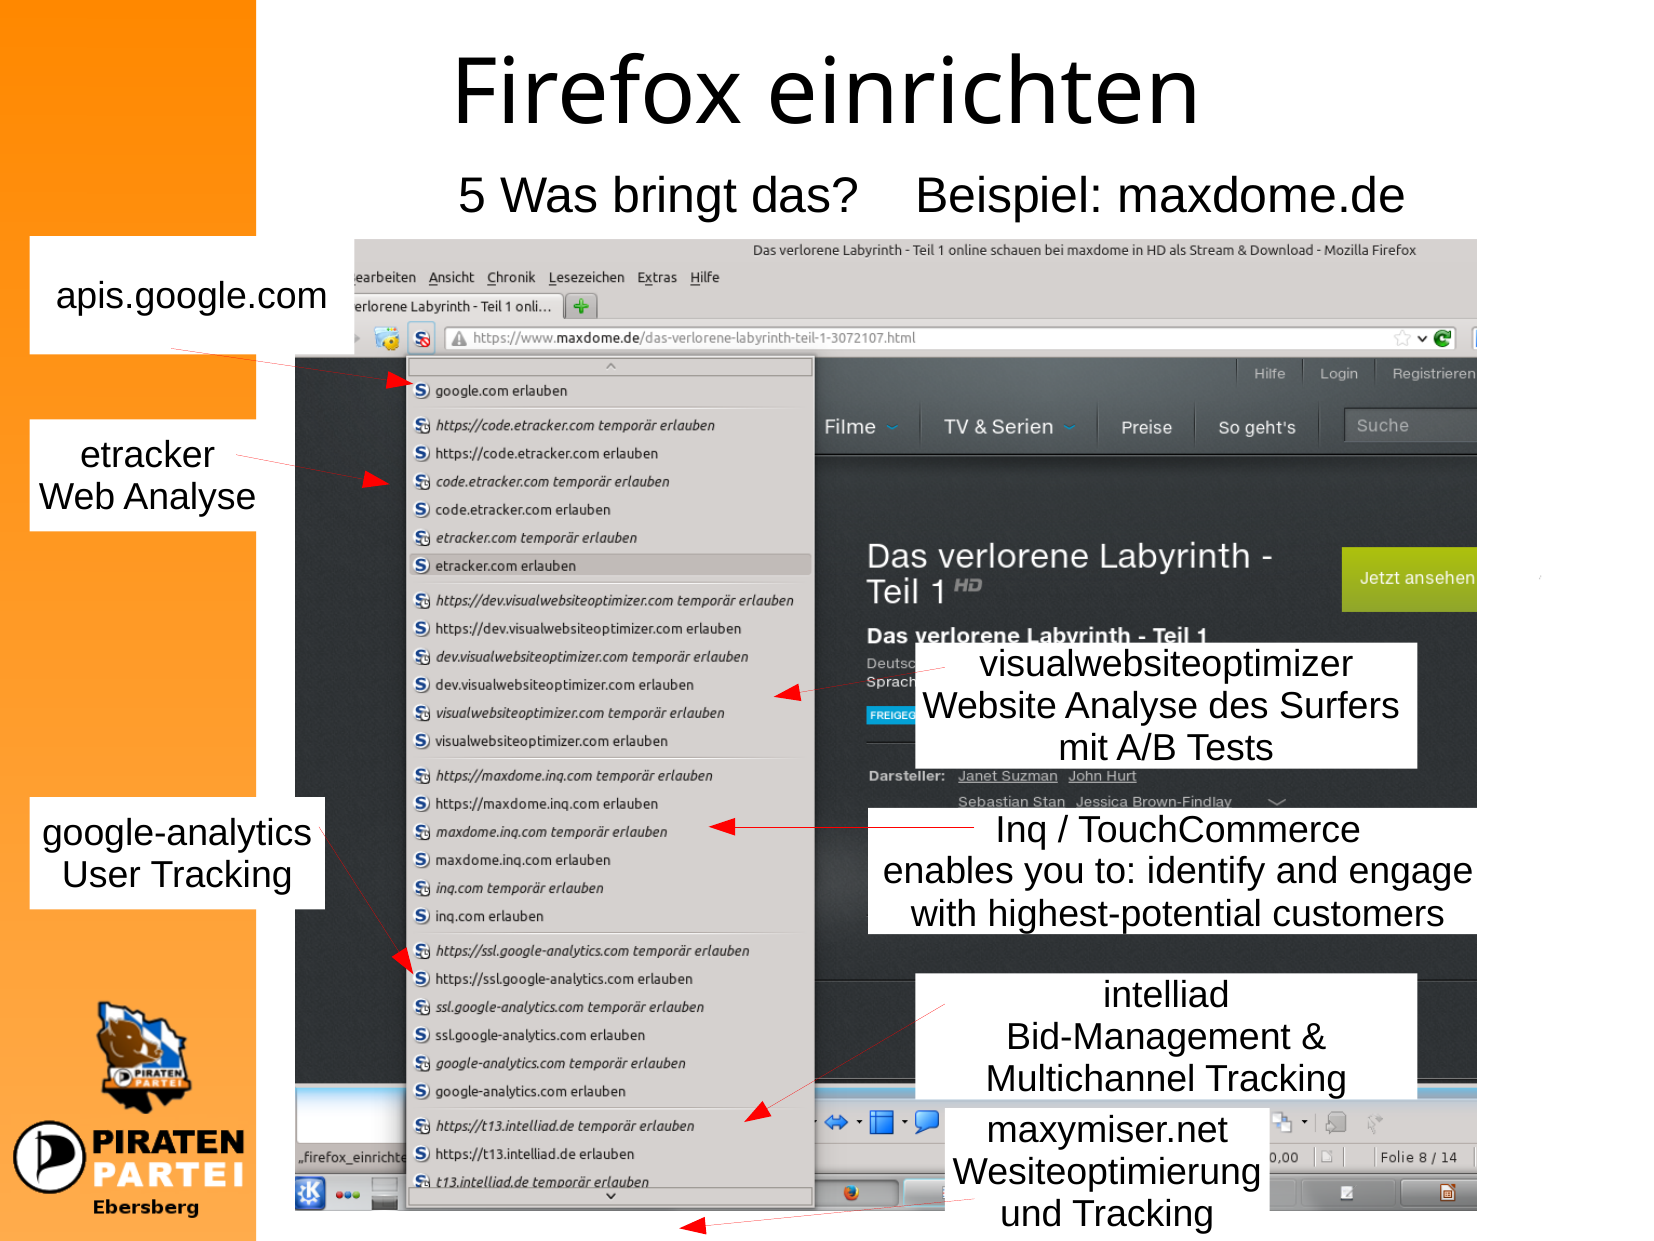

# Firefox einrichten
5 Was bringt das? Beispiel: maxdome.de
apis.google.com
etracker
Web Analyse
visualwebsiteoptimizer
Website Analyse des Surfers
mit A/B Tests
google-analytics
User Tracking
Inq / TouchCommerce
enables you to: identify and engage with highest-potential customers
intelliad
Bid-Management & Multichannel Tracking
maxymiser.net
Wesiteoptimierung und Tracking